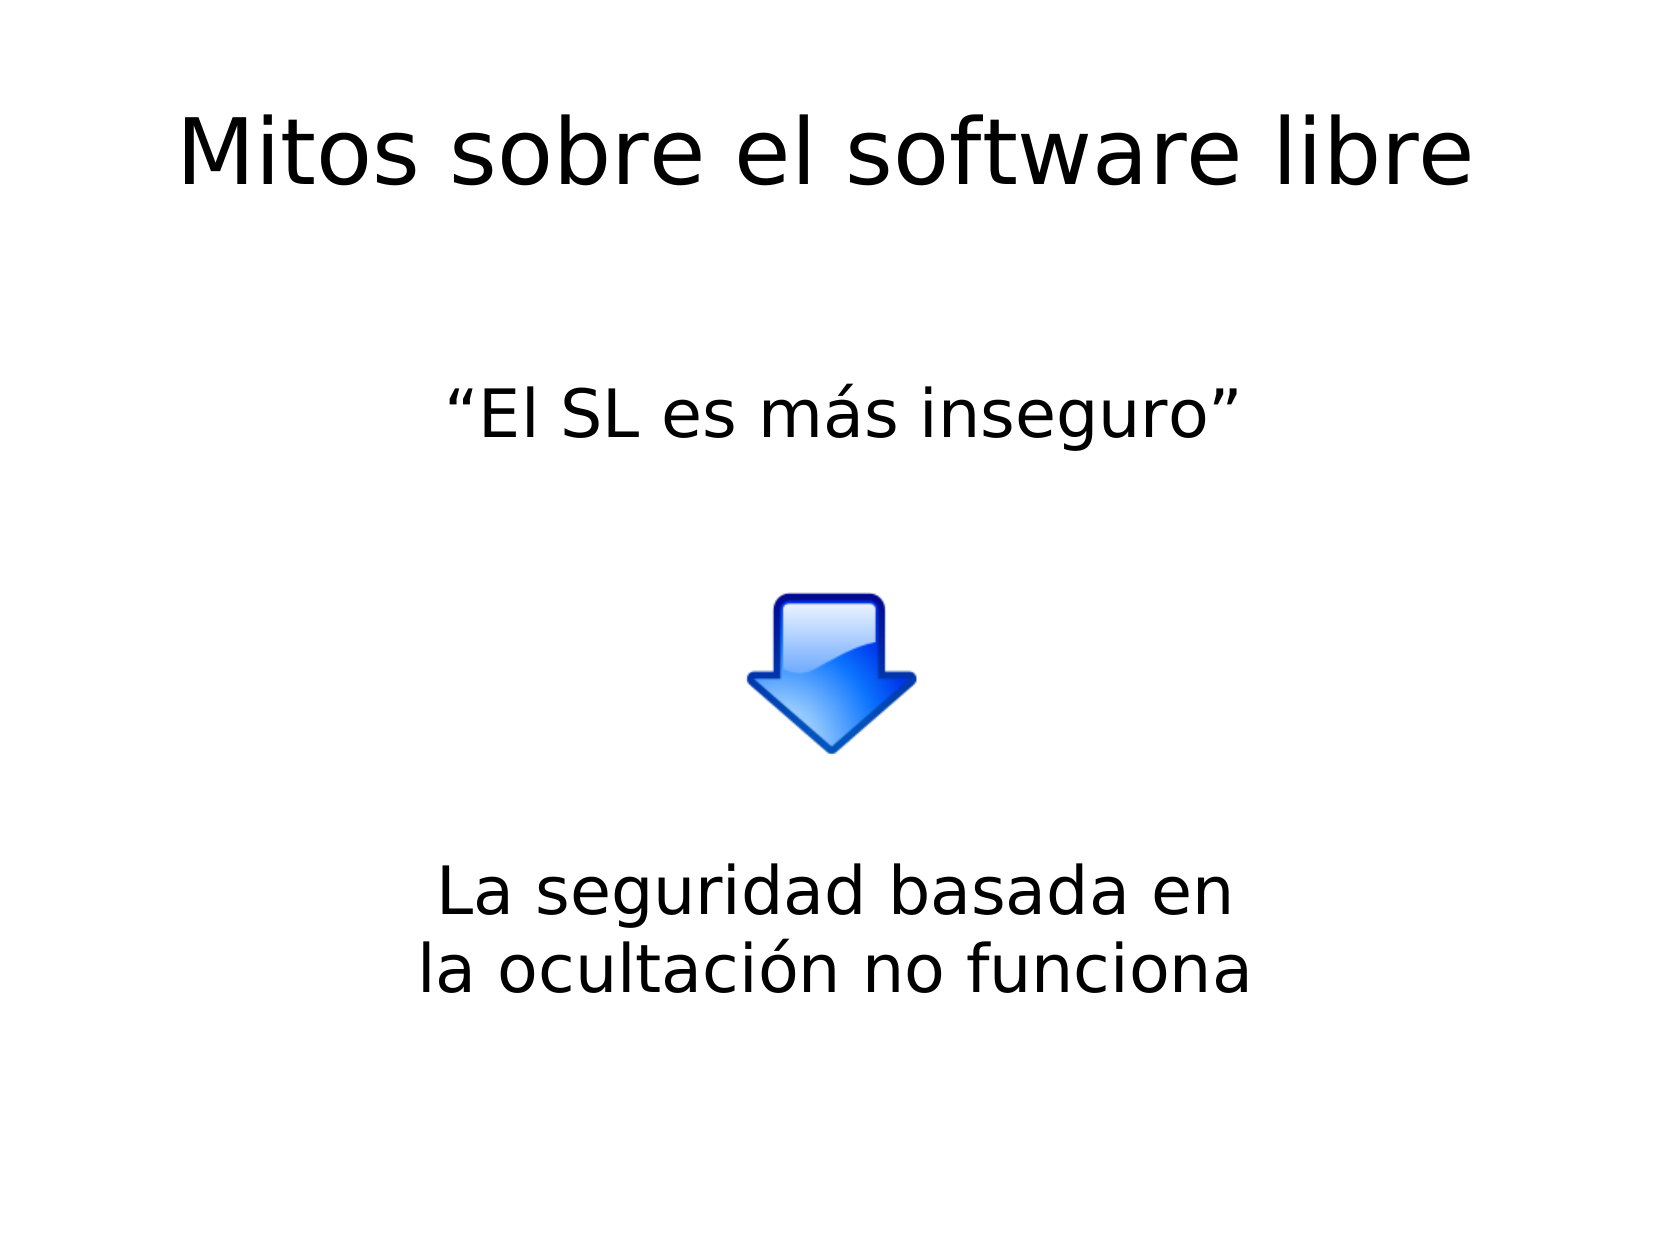

# Mitos sobre el software libre
“El SL es más inseguro”
La seguridad basada en
la ocultación no funciona